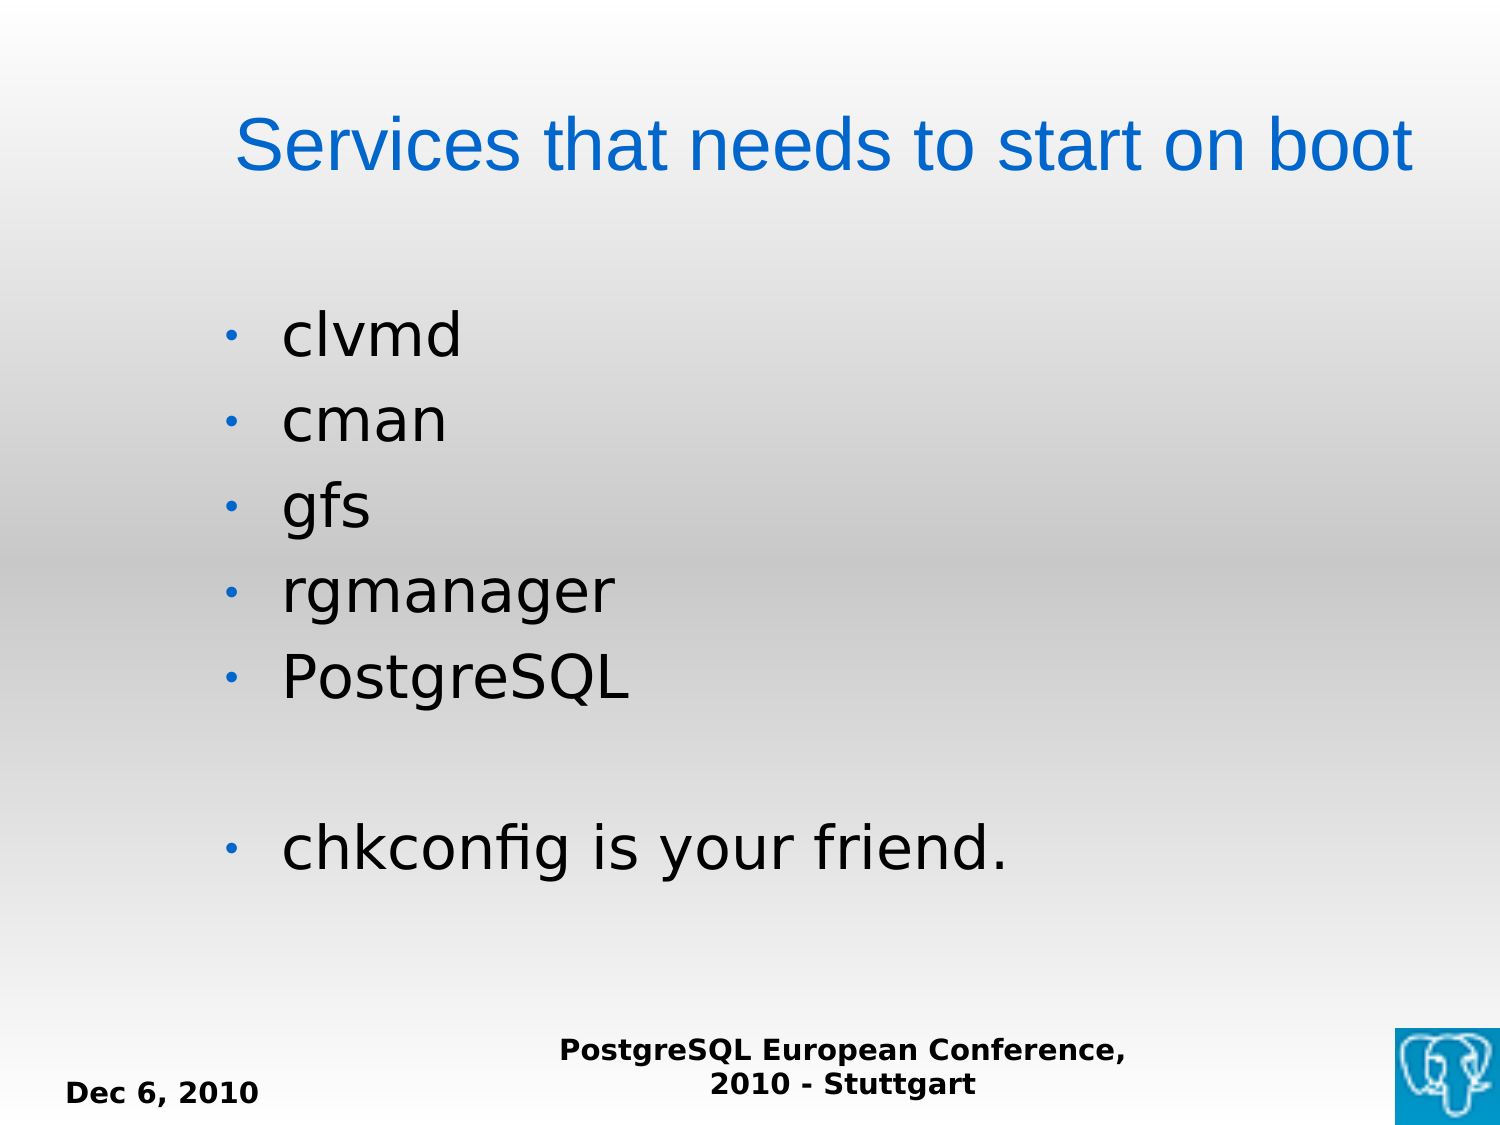

# Services that needs to start on boot
clvmd
cman
gfs
rgmanager
PostgreSQL
chkconfig is your friend.